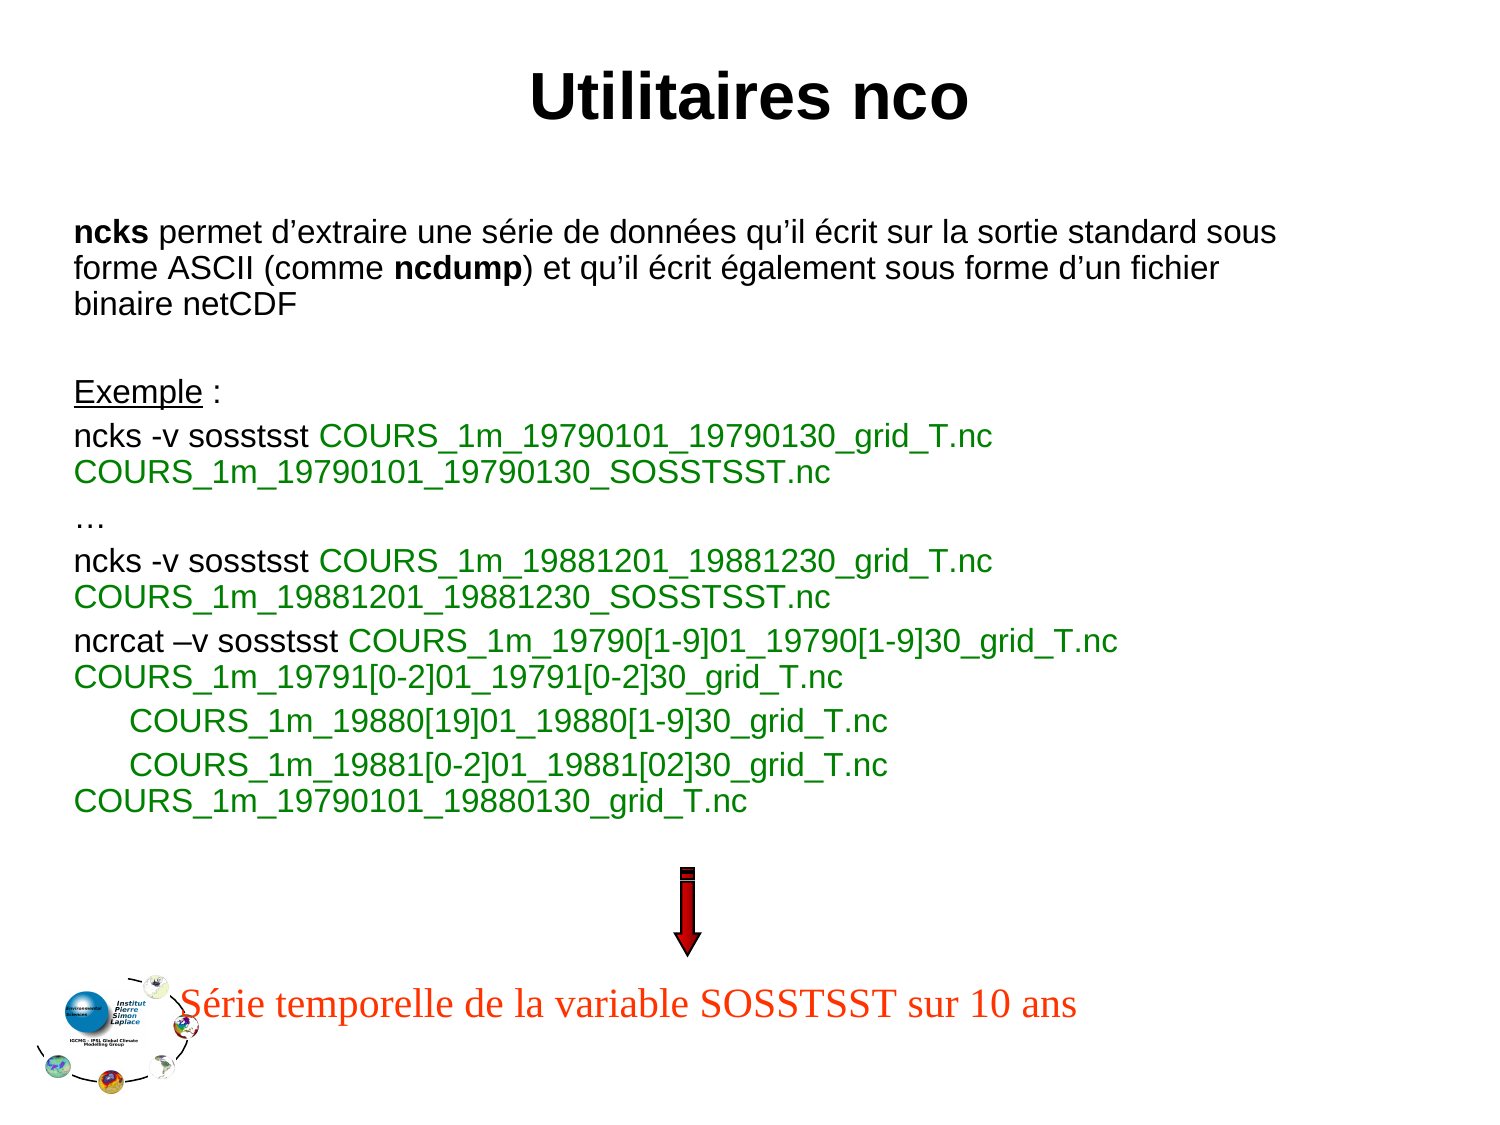

Utilitaires nco
ncks permet d’extraire une série de données qu’il écrit sur la sortie standard sous forme ASCII (comme ncdump) et qu’il écrit également sous forme d’un fichier binaire netCDF
Exemple :
ncks -v sosstsst COURS_1m_19790101_19790130_grid_T.nc
COURS_1m_19790101_19790130_SOSSTSST.nc
…
ncks -v sosstsst COURS_1m_19881201_19881230_grid_T.nc
COURS_1m_19881201_19881230_SOSSTSST.nc
ncrcat –v sosstsst COURS_1m_19790[1-9]01_19790[1-9]30_grid_T.nc COURS_1m_19791[0-2]01_19791[0-2]30_grid_T.nc
 COURS_1m_19880[19]01_19880[1-9]30_grid_T.nc
 COURS_1m_19881[0-2]01_19881[02]30_grid_T.nc
COURS_1m_19790101_19880130_grid_T.nc
Série temporelle de la variable SOSSTSST sur 10 ans